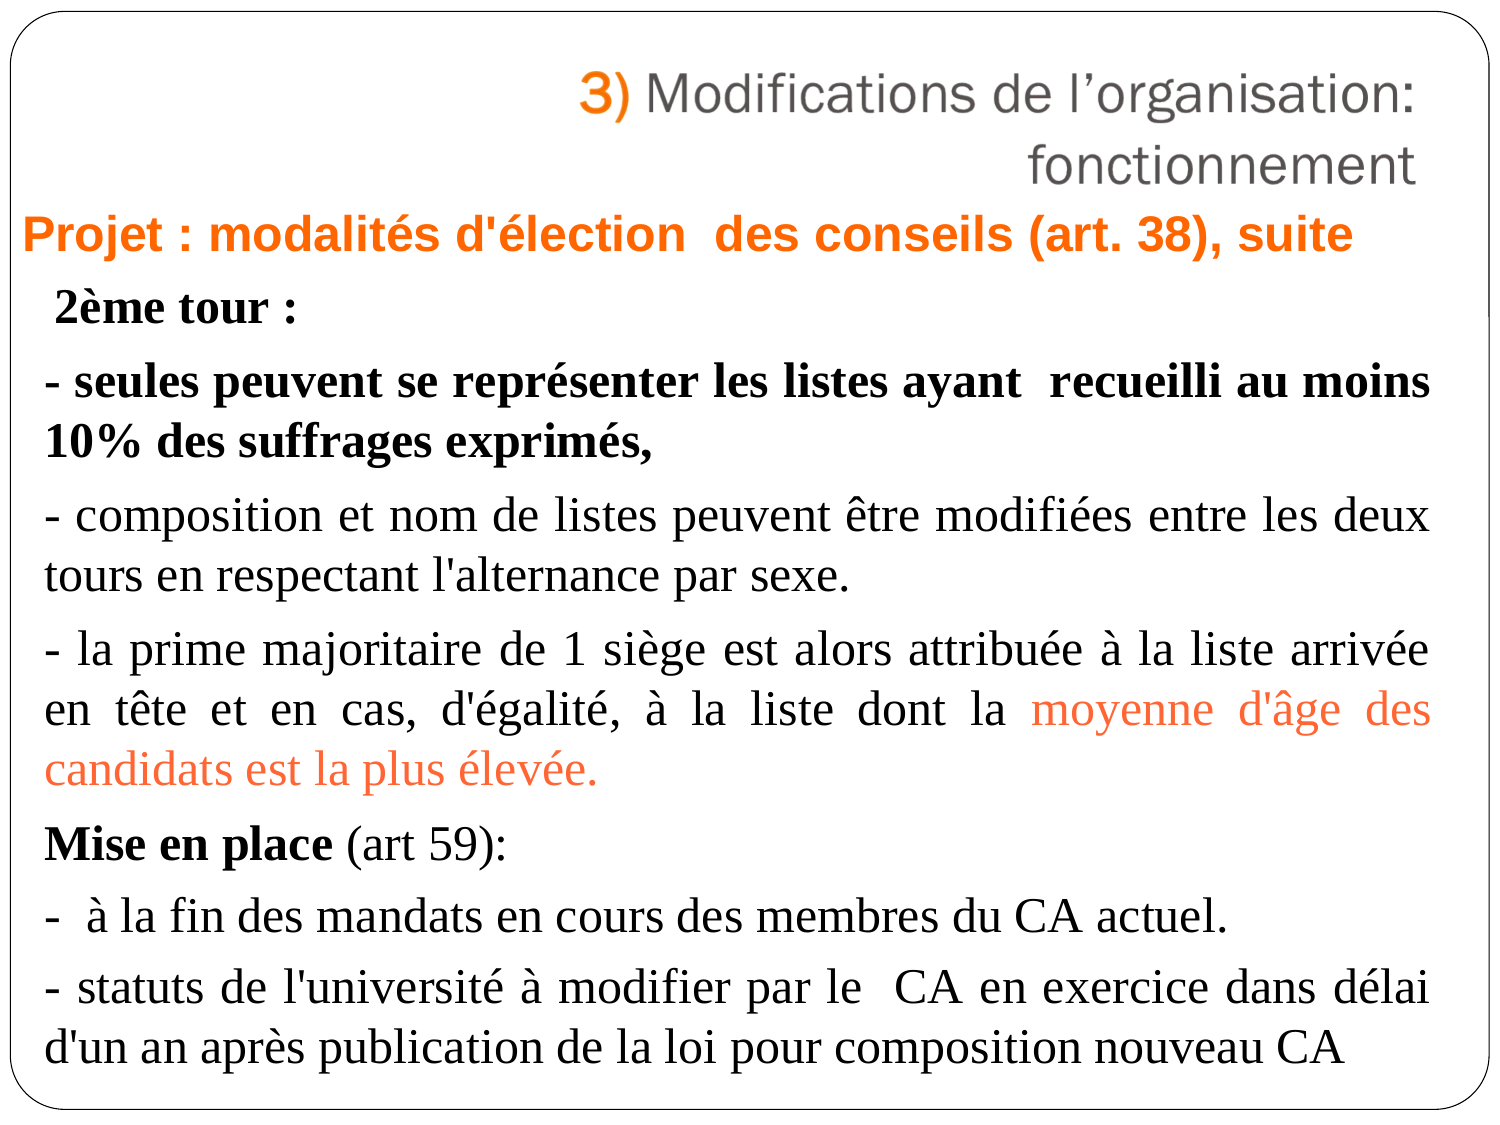

Projet : modalités d'élection des conseils (art. 38), suite
 2ème tour :
- seules peuvent se représenter les listes ayant recueilli au moins 10% des suffrages exprimés,
- composition et nom de listes peuvent être modifiées entre les deux tours en respectant l'alternance par sexe.
- la prime majoritaire de 1 siège est alors attribuée à la liste arrivée en tête et en cas, d'égalité, à la liste dont la moyenne d'âge des candidats est la plus élevée.
Mise en place (art 59):
- à la fin des mandats en cours des membres du CA actuel.
- statuts de l'université à modifier par le CA en exercice dans délai d'un an après publication de la loi pour composition nouveau CA